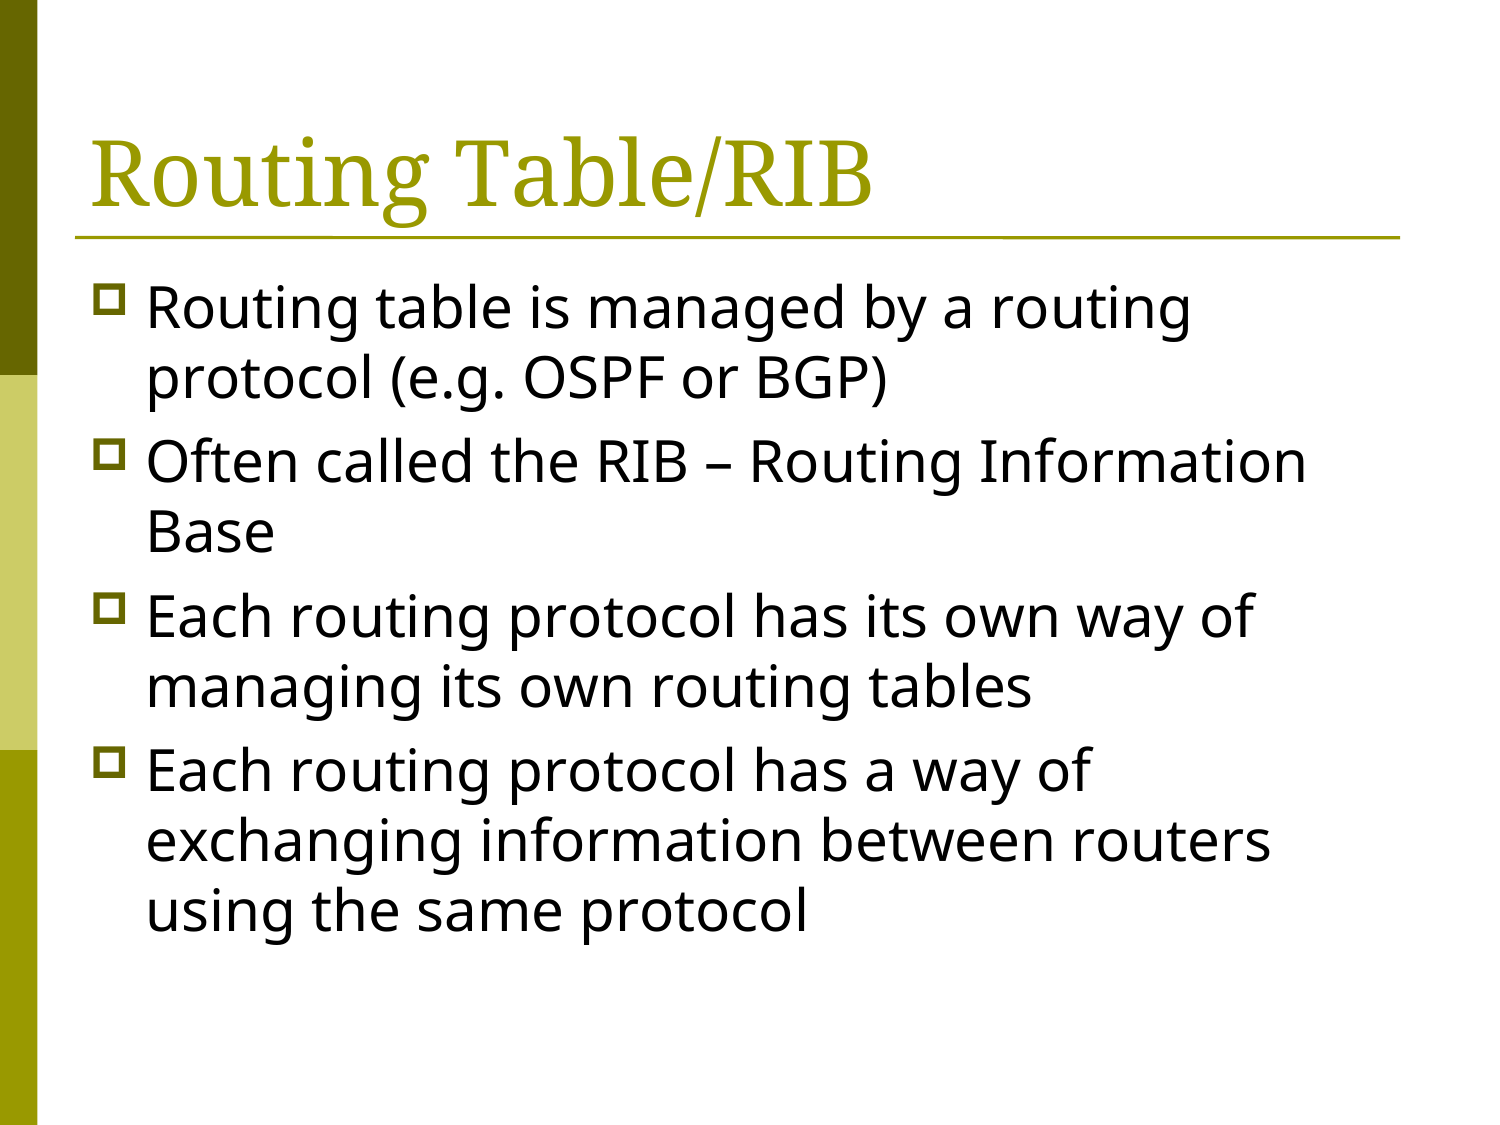

# Routing Table/RIB
Routing table is managed by a routing protocol (e.g. OSPF or BGP)
Often called the RIB – Routing Information Base
Each routing protocol has its own way of managing its own routing tables
Each routing protocol has a way of exchanging information between routers using the same protocol